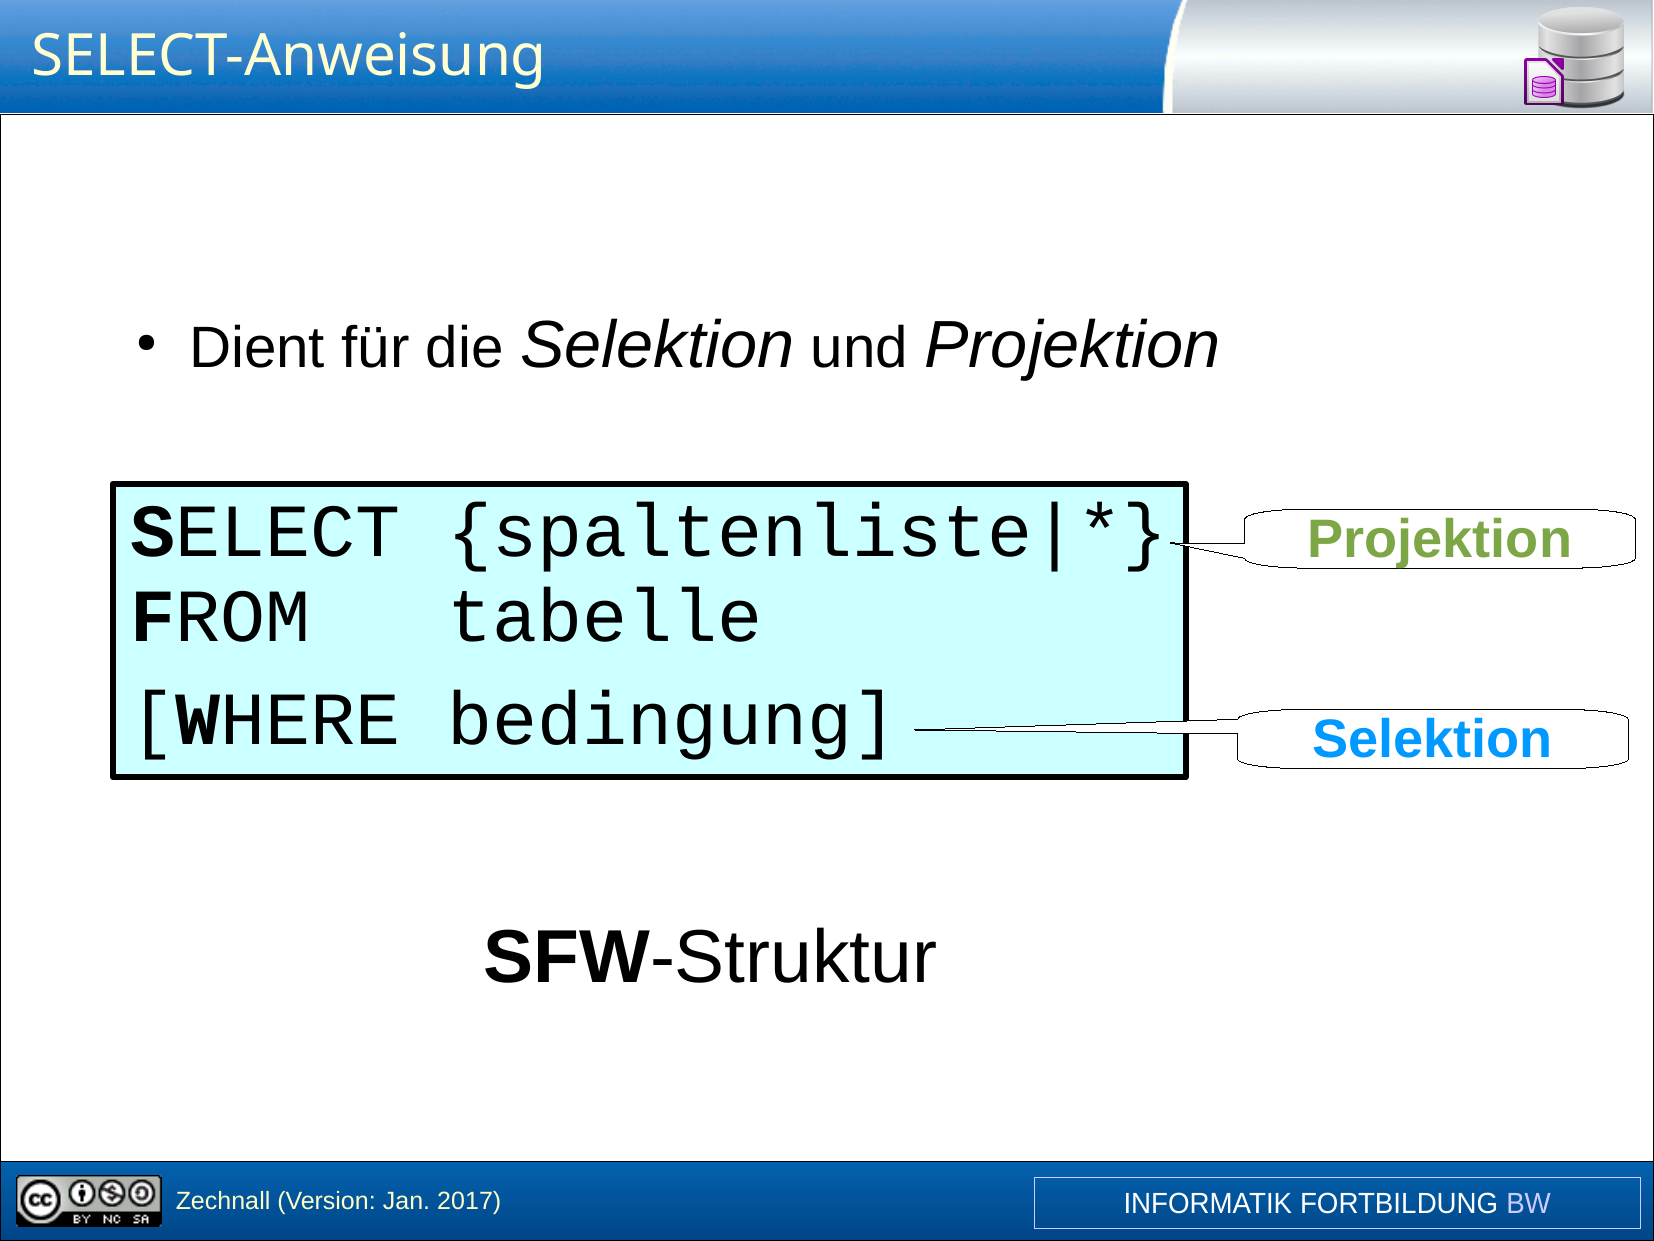

# SELECT-Anweisung
Dient für die Selektion und Projektion
SELECT	{spaltenliste|*}
FROM	tabelle
[WHERE	bedingung]
Projektion
Selektion
SFW-Struktur